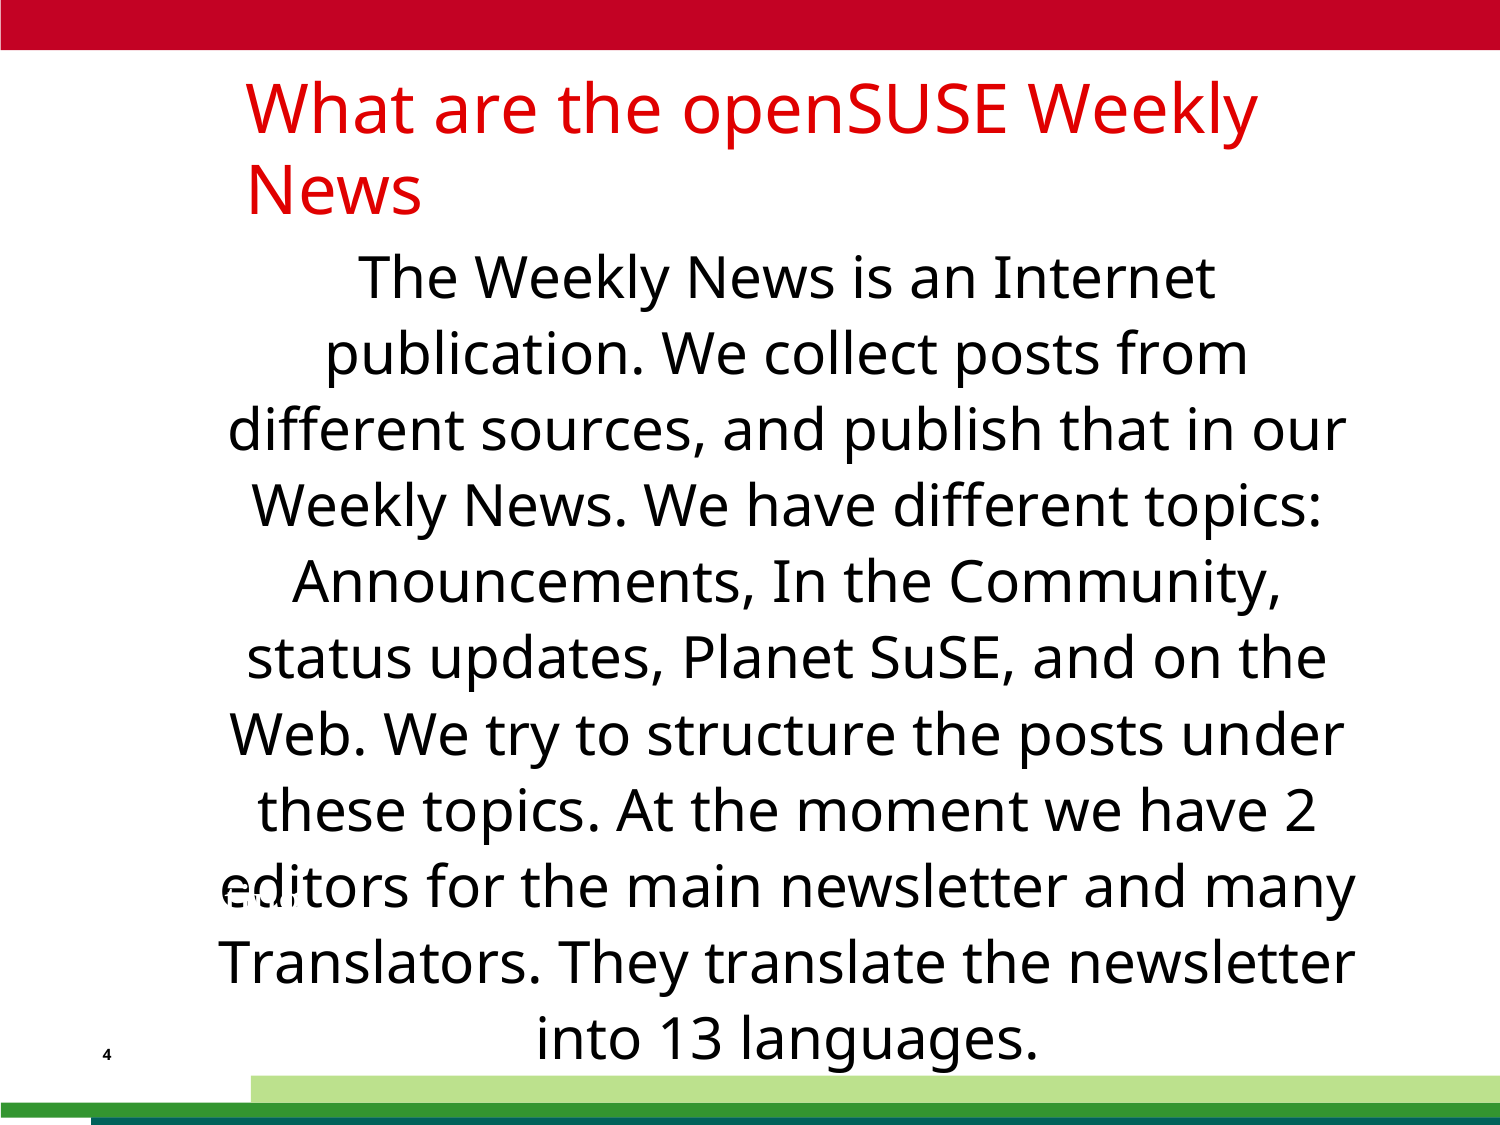

# What are the openSUSE Weekly News
The Weekly News is an Internet publication. We collect posts from different sources, and publish that in our Weekly News. We have different topics: Announcements, In the Community, status updates, Planet SuSE, and on the Web. We try to structure the posts under these topics. At the moment we have 2 editors for the main newsletter and many Translators. They translate the newsletter into 13 languages.
Testing